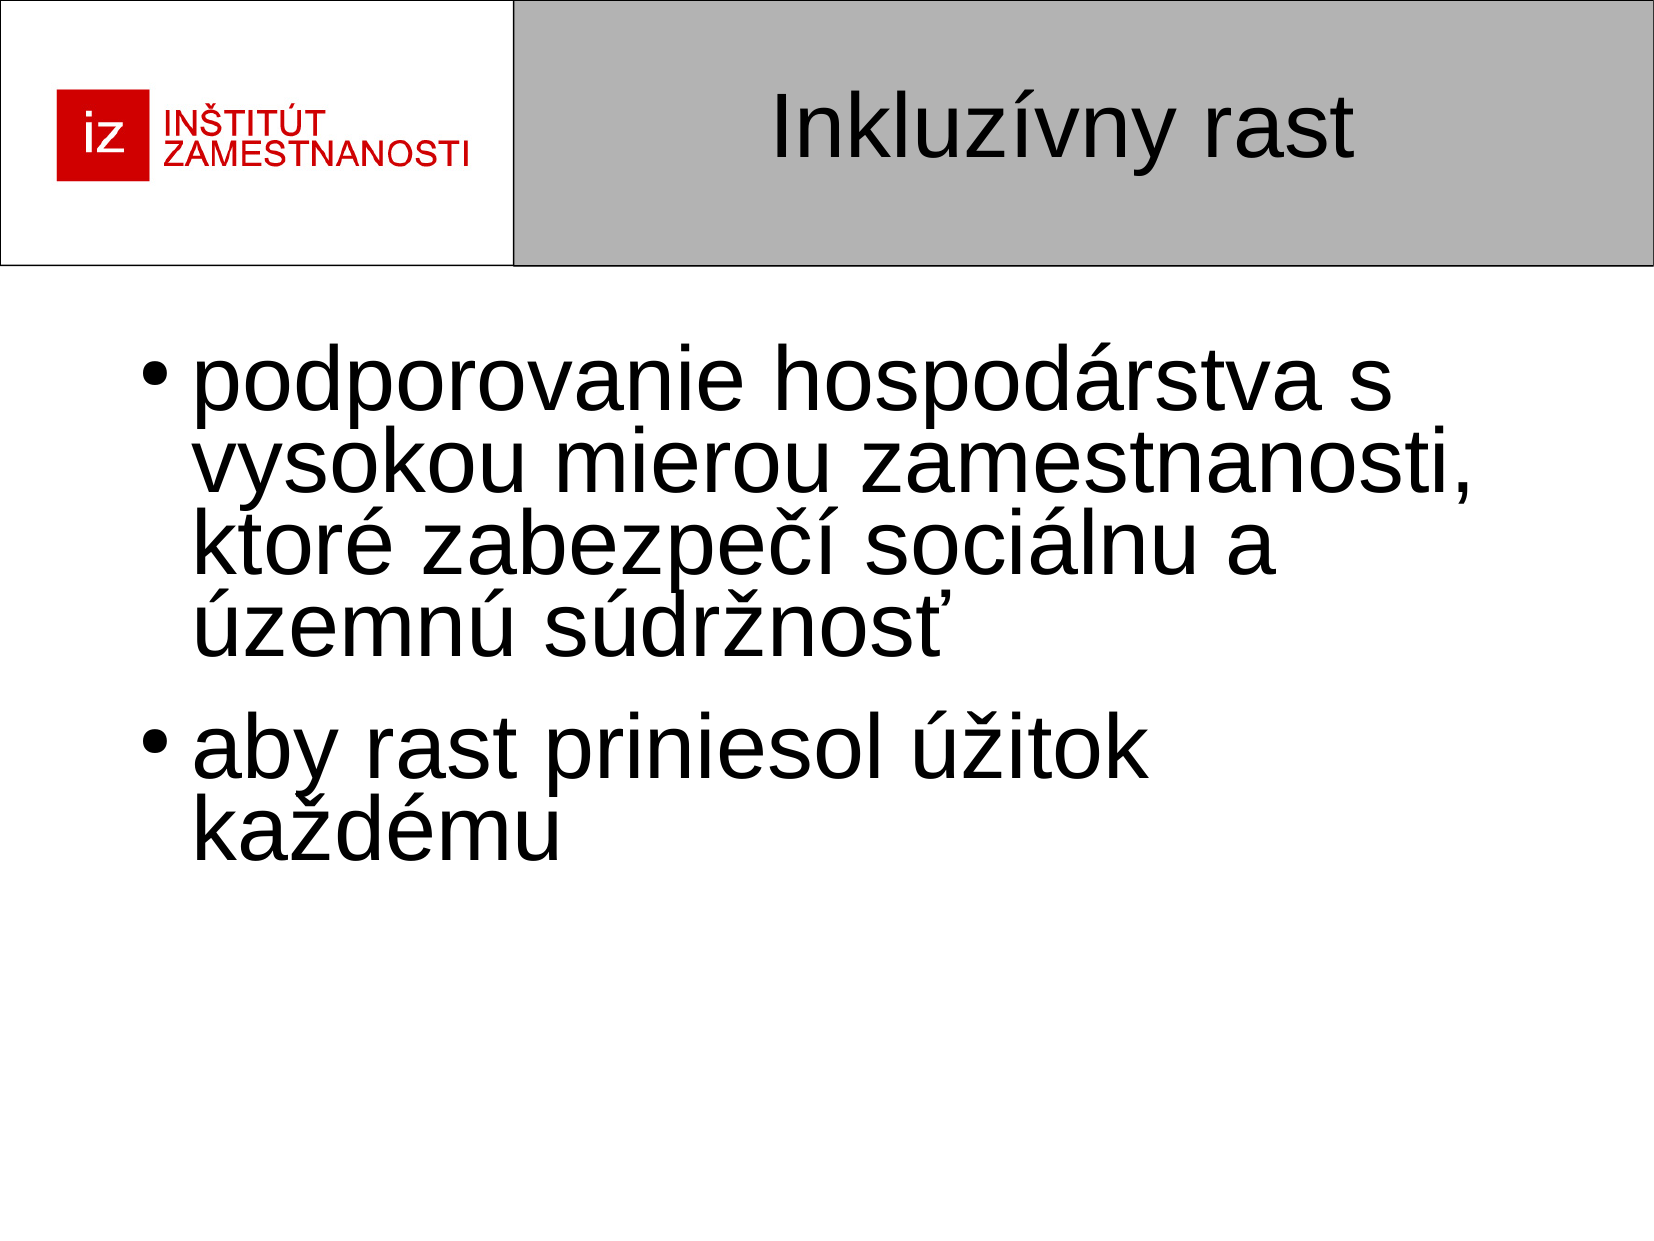

# Inkluzívny rast
podporovanie hospodárstva s vysokou mierou zamestnanosti, ktoré zabezpečí sociálnu a územnú súdržnosť
aby rast priniesol úžitok každému